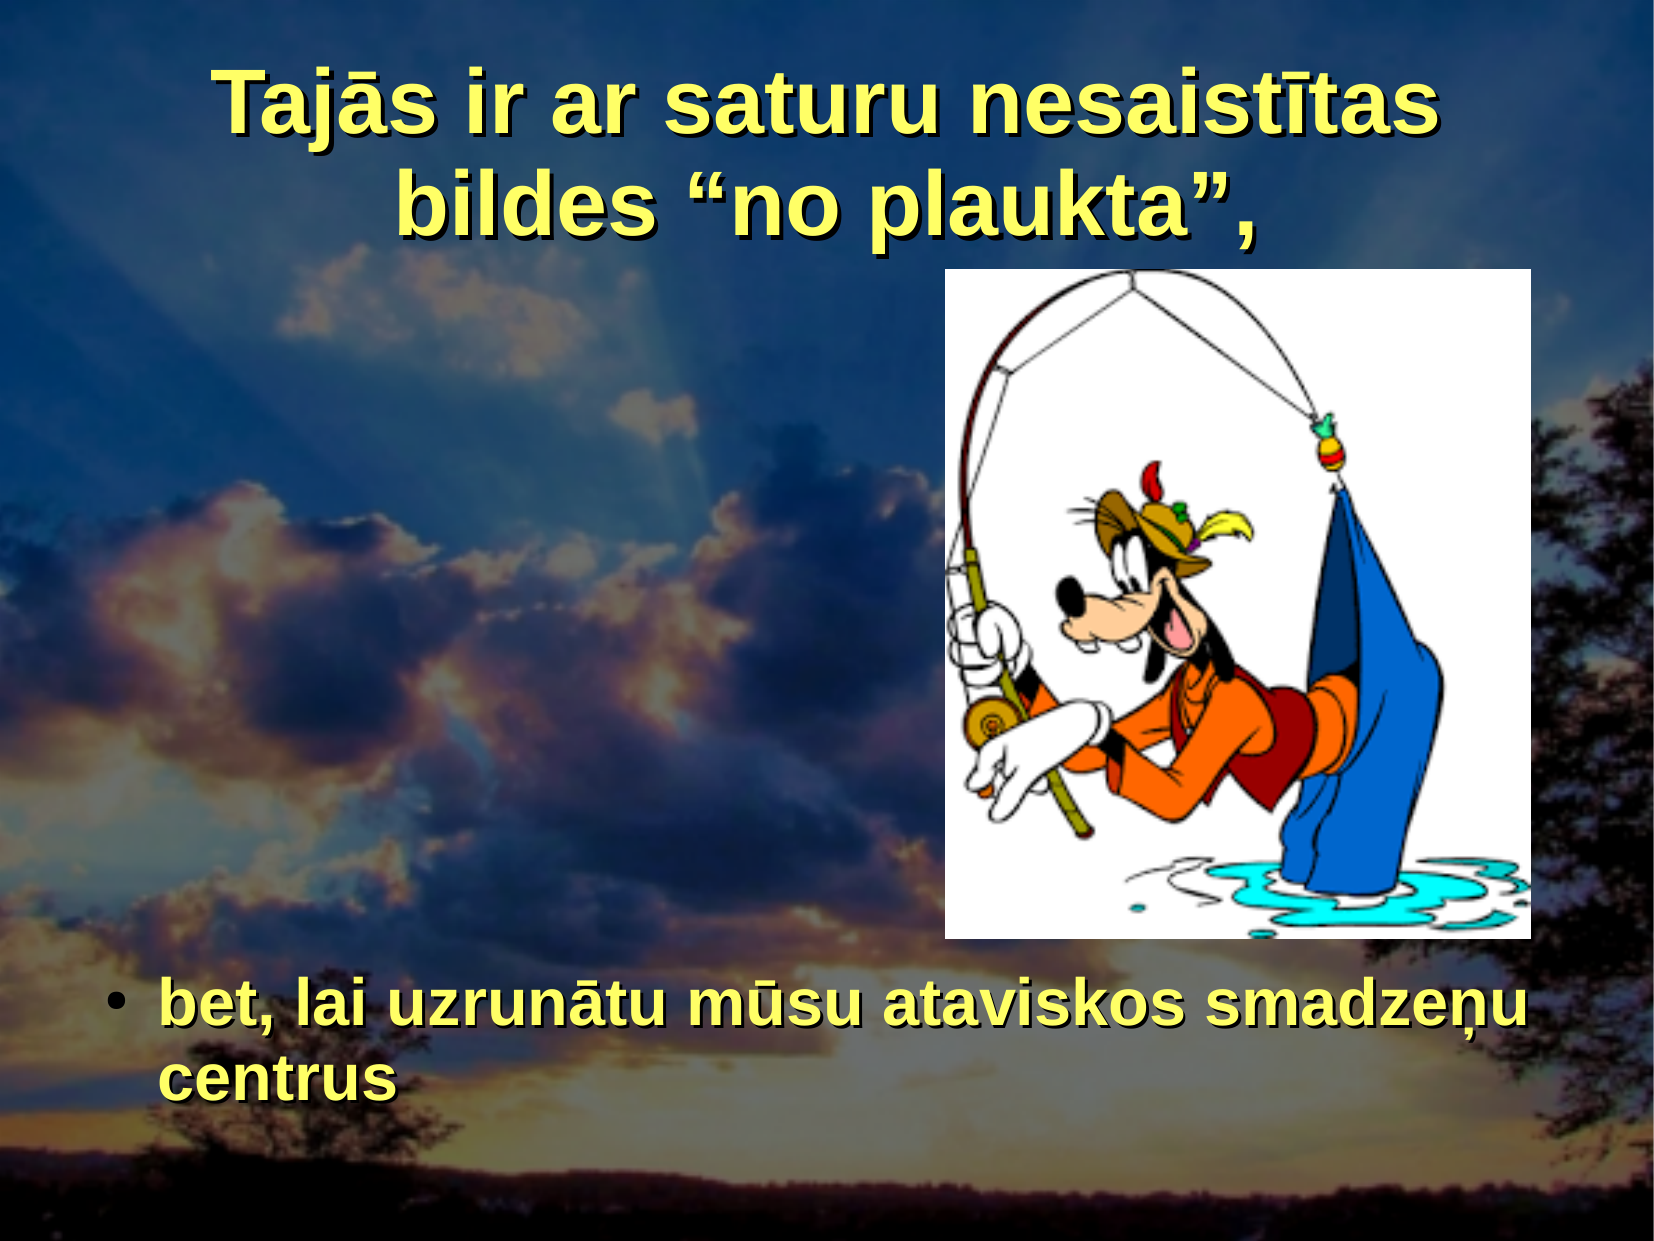

# Tajās ir ar saturu nesaistītas bildes “no plaukta”,
bet, lai uzrunātu mūsu ataviskos smadzeņu centrus